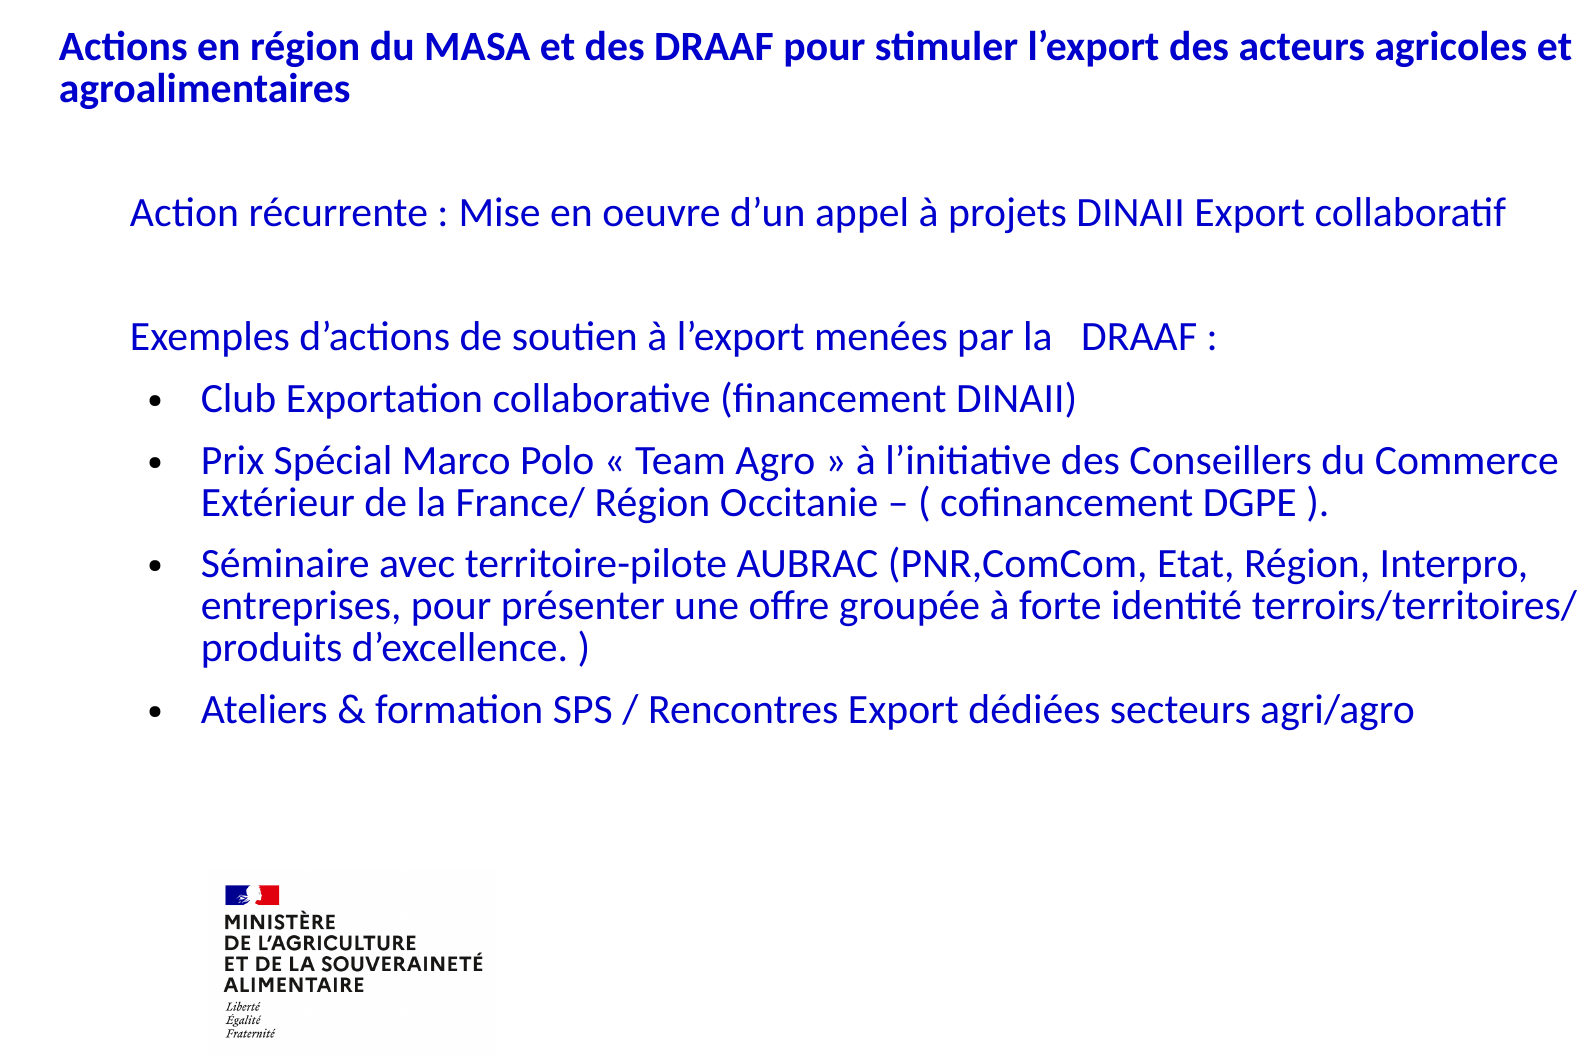

# Actions en région du MASA et des DRAAF pour stimuler l’export des acteurs agricoles et agroalimentaires
Action récurrente : Mise en oeuvre d’un appel à projets DINAII Export collaboratif
Exemples d’actions de soutien à l’export menées par la DRAAF :
Club Exportation collaborative (financement DINAII)
Prix Spécial Marco Polo « Team Agro » à l’initiative des Conseillers du Commerce Extérieur de la France/ Région Occitanie – ( cofinancement DGPE ).
Séminaire avec territoire-pilote AUBRAC (PNR,ComCom, Etat, Région, Interpro, entreprises, pour présenter une offre groupée à forte identité terroirs/territoires/ produits d’excellence. )
Ateliers & formation SPS / Rencontres Export dédiées secteurs agri/agro